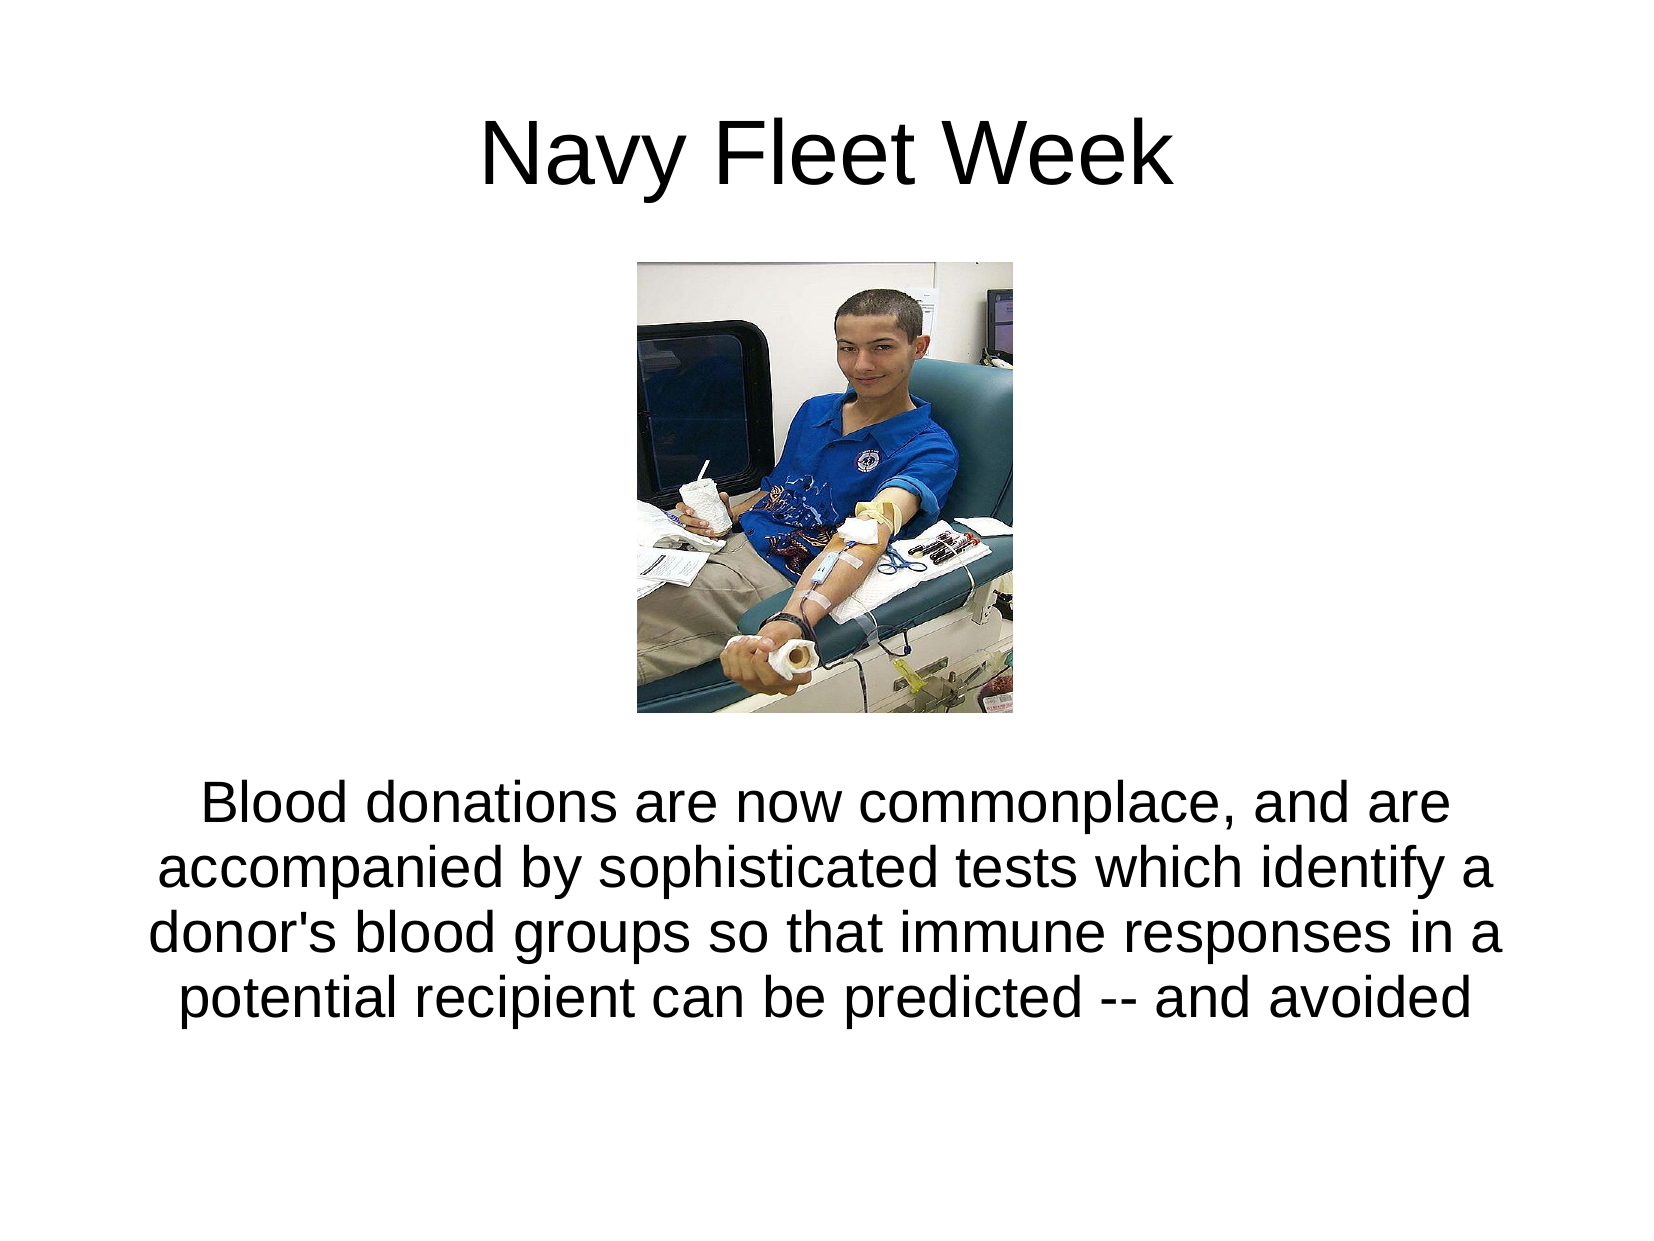

# Navy Fleet Week
Blood donations are now commonplace, and are accompanied by sophisticated tests which identify a donor's blood groups so that immune responses in a potential recipient can be predicted -- and avoided